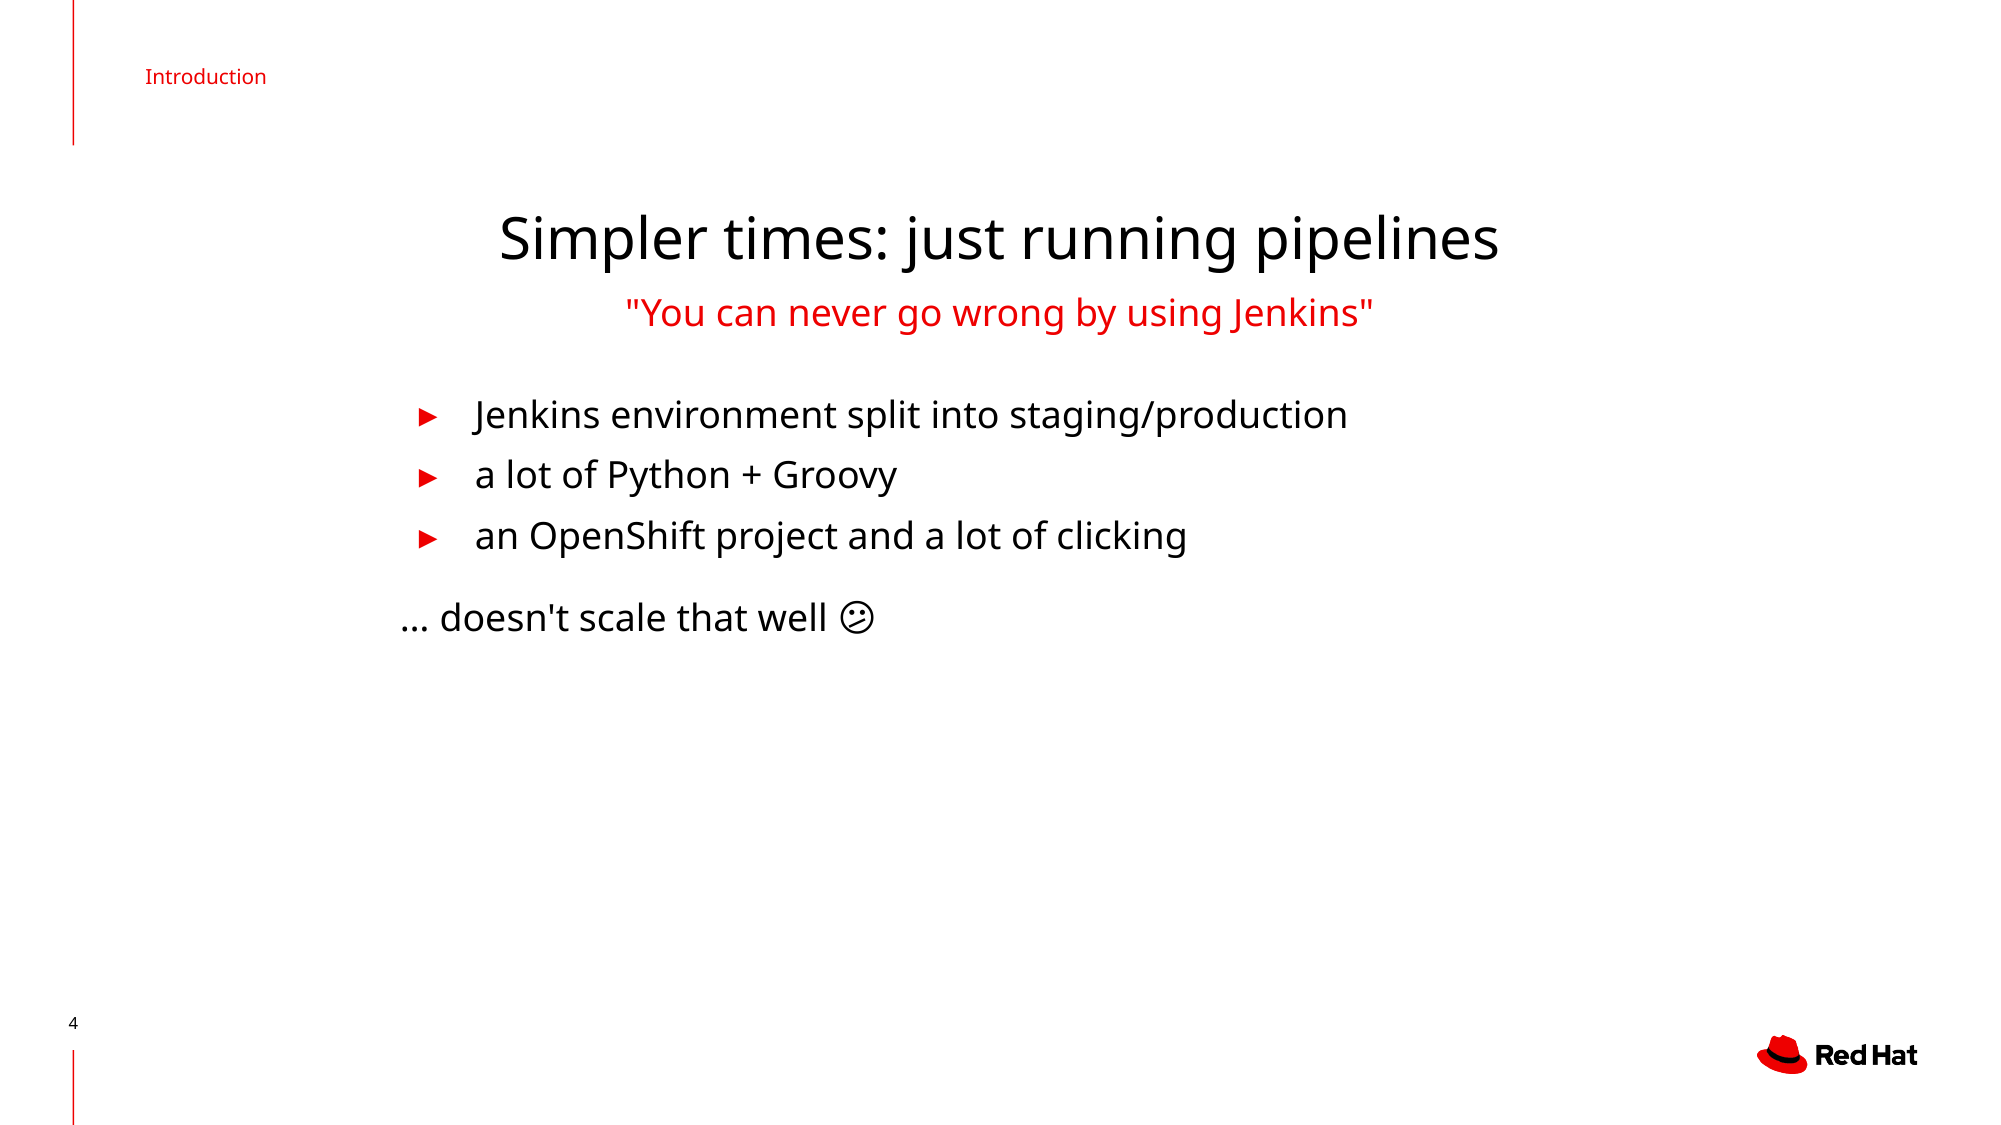

# Introduction
Simpler times: just running pipelines
"You can never go wrong by using Jenkins"
Jenkins environment split into staging/production
a lot of Python + Groovy
an OpenShift project and a lot of clicking
… doesn't scale that well 😕